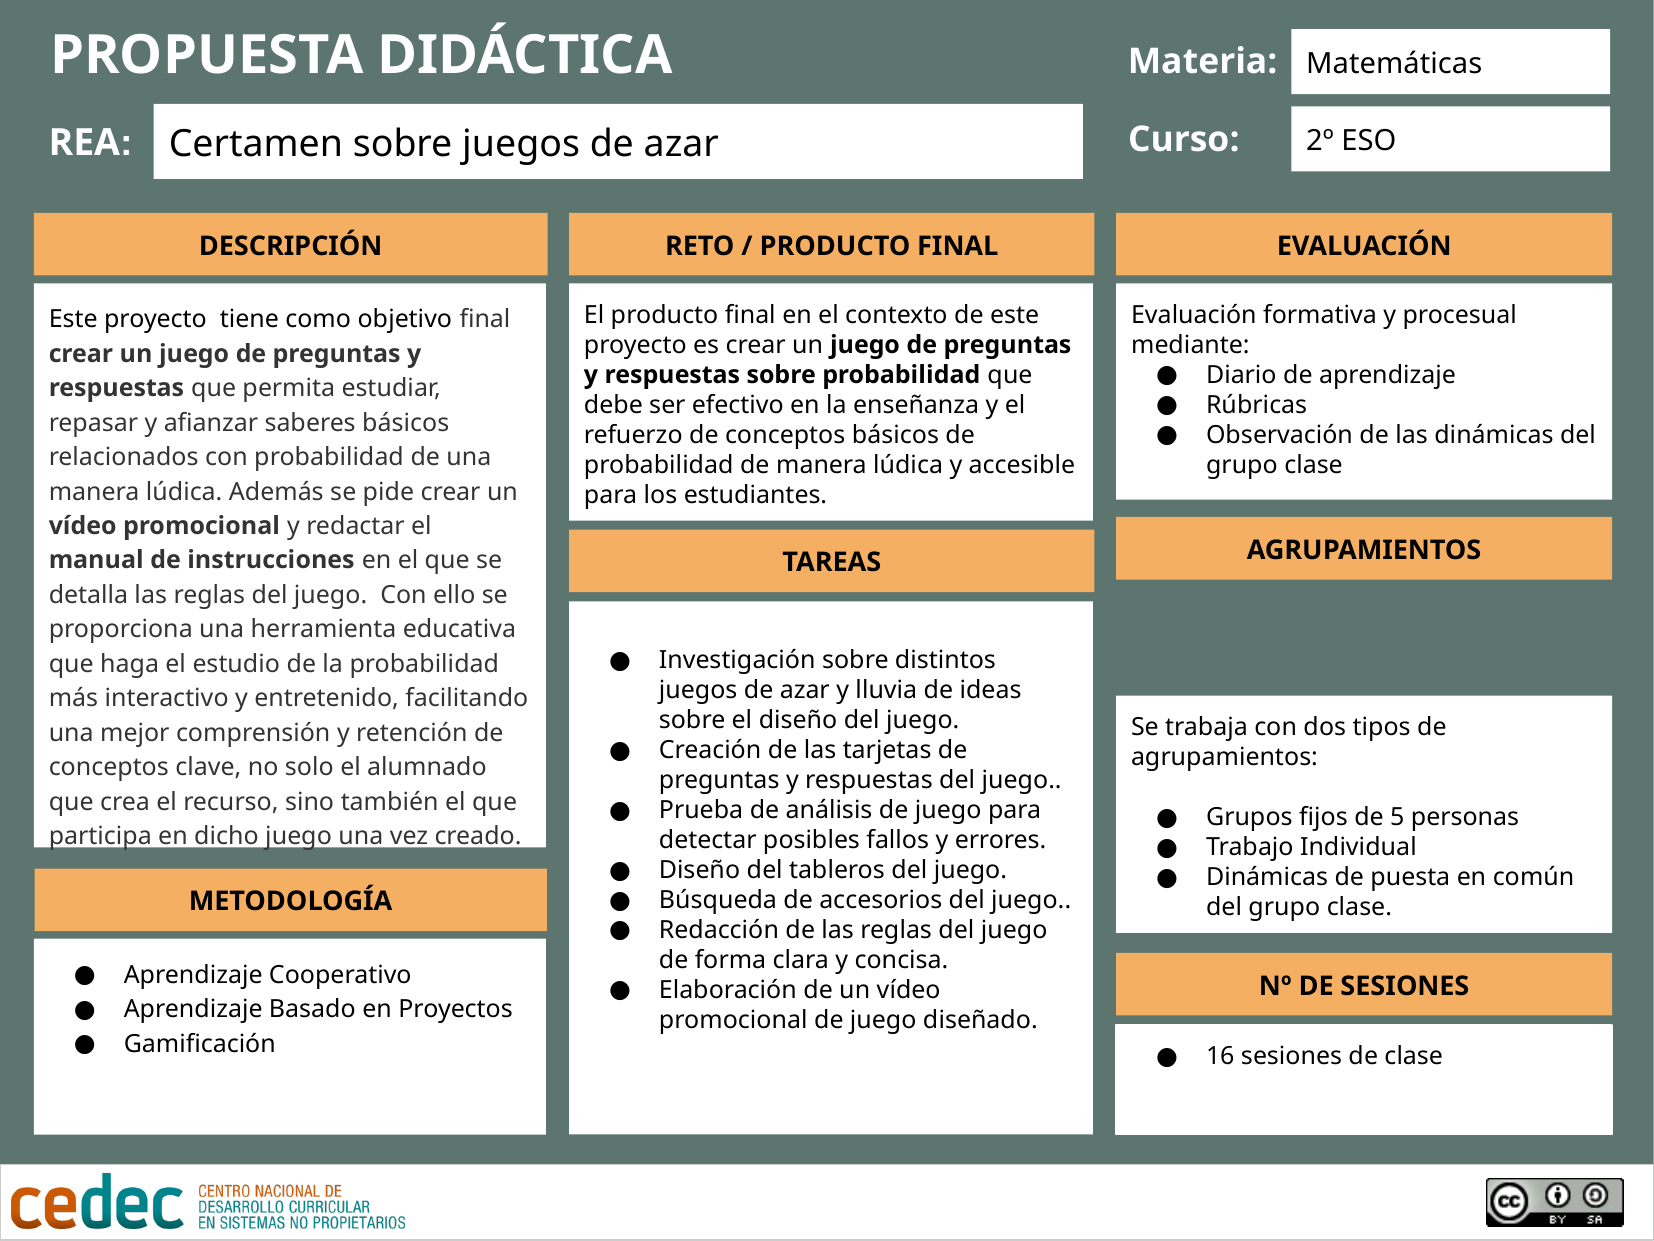

PROPUESTA DIDÁCTICA
Matemáticas
Materia:
Certamen sobre juegos de azar
2º ESO
Curso:
REA:
DESCRIPCIÓN
RETO / PRODUCTO FINAL
EVALUACIÓN
Este proyecto tiene como objetivo final crear un juego de preguntas y respuestas que permita estudiar, repasar y afianzar saberes básicos relacionados con probabilidad de una manera lúdica. Además se pide crear un vídeo promocional y redactar el manual de instrucciones en el que se detalla las reglas del juego. Con ello se proporciona una herramienta educativa que haga el estudio de la probabilidad más interactivo y entretenido, facilitando una mejor comprensión y retención de conceptos clave, no solo el alumnado que crea el recurso, sino también el que participa en dicho juego una vez creado.
El producto final en el contexto de este proyecto es crear un juego de preguntas y respuestas sobre probabilidad que debe ser efectivo en la enseñanza y el refuerzo de conceptos básicos de probabilidad de manera lúdica y accesible para los estudiantes.
Evaluación formativa y procesual mediante:
Diario de aprendizaje
Rúbricas
Observación de las dinámicas del grupo clase
AGRUPAMIENTOS
TAREAS
Investigación sobre distintos juegos de azar y lluvia de ideas sobre el diseño del juego.
Creación de las tarjetas de preguntas y respuestas del juego..
Prueba de análisis de juego para detectar posibles fallos y errores.
Diseño del tableros del juego.
Búsqueda de accesorios del juego..
Redacción de las reglas del juego de forma clara y concisa.
Elaboración de un vídeo promocional de juego diseñado.
Se trabaja con dos tipos de agrupamientos:
Grupos fijos de 5 personas
Trabajo Individual
Dinámicas de puesta en común del grupo clase.
METODOLOGÍA
Aprendizaje Cooperativo
Aprendizaje Basado en Proyectos
Gamificación
Nº DE SESIONES
16 sesiones de clase